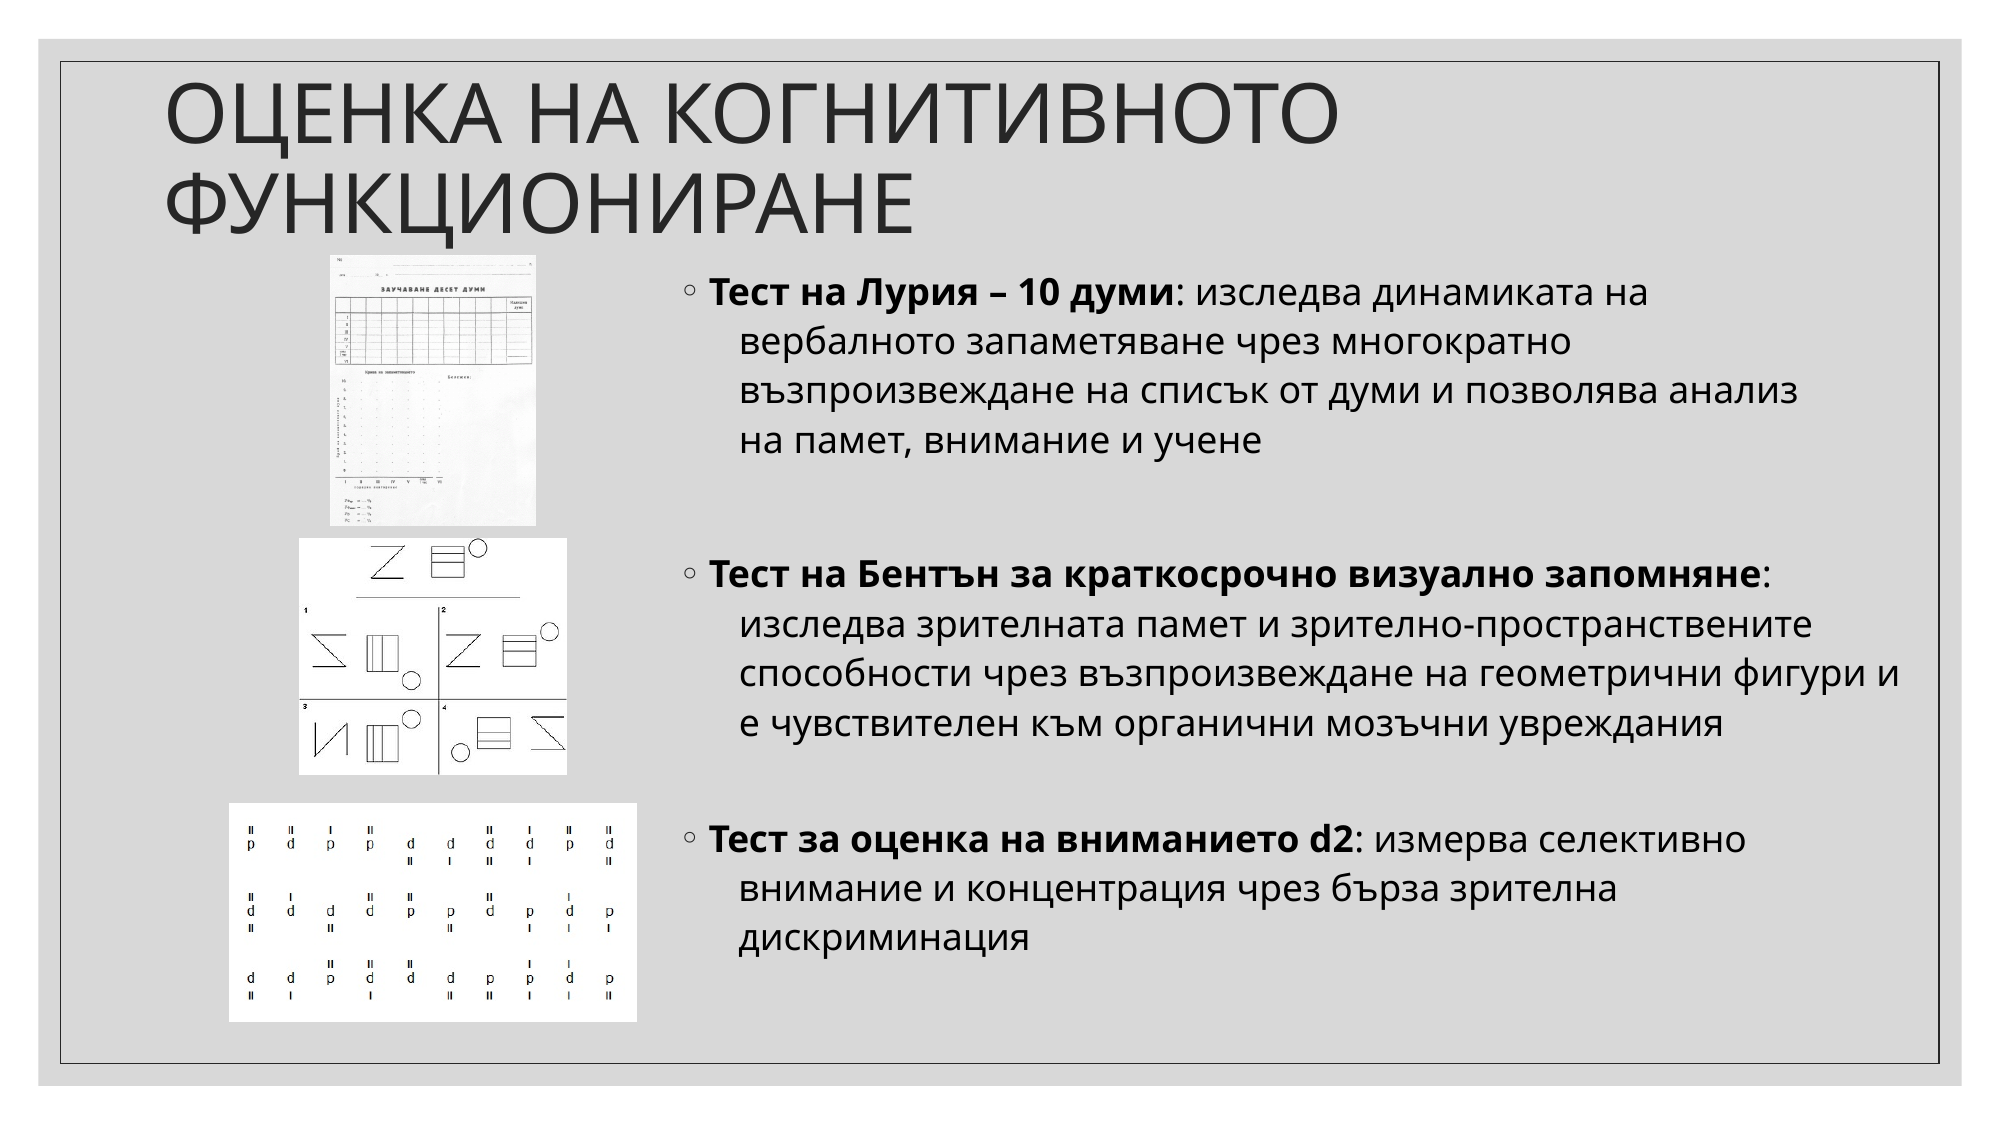

# ОЦЕНКА НА КОГНИТИВНОТО ФУНКЦИОНИРАНЕ
Тест на Лурия – 10 думи: изследва динамиката на вербалното запаметяване чрез многократно възпроизвеждане на списък от думи и позволява анализ на памет, внимание и учене
Тест на Бентън за краткосрочно визуално запомняне: изследва зрителната памет и зрително-пространствените способности чрез възпроизвеждане на геометрични фигури и е чувствителен към органични мозъчни увреждания
Тест за оценка на вниманието d2: измерва селективно внимание и концентрация чрез бърза зрителна дискриминация